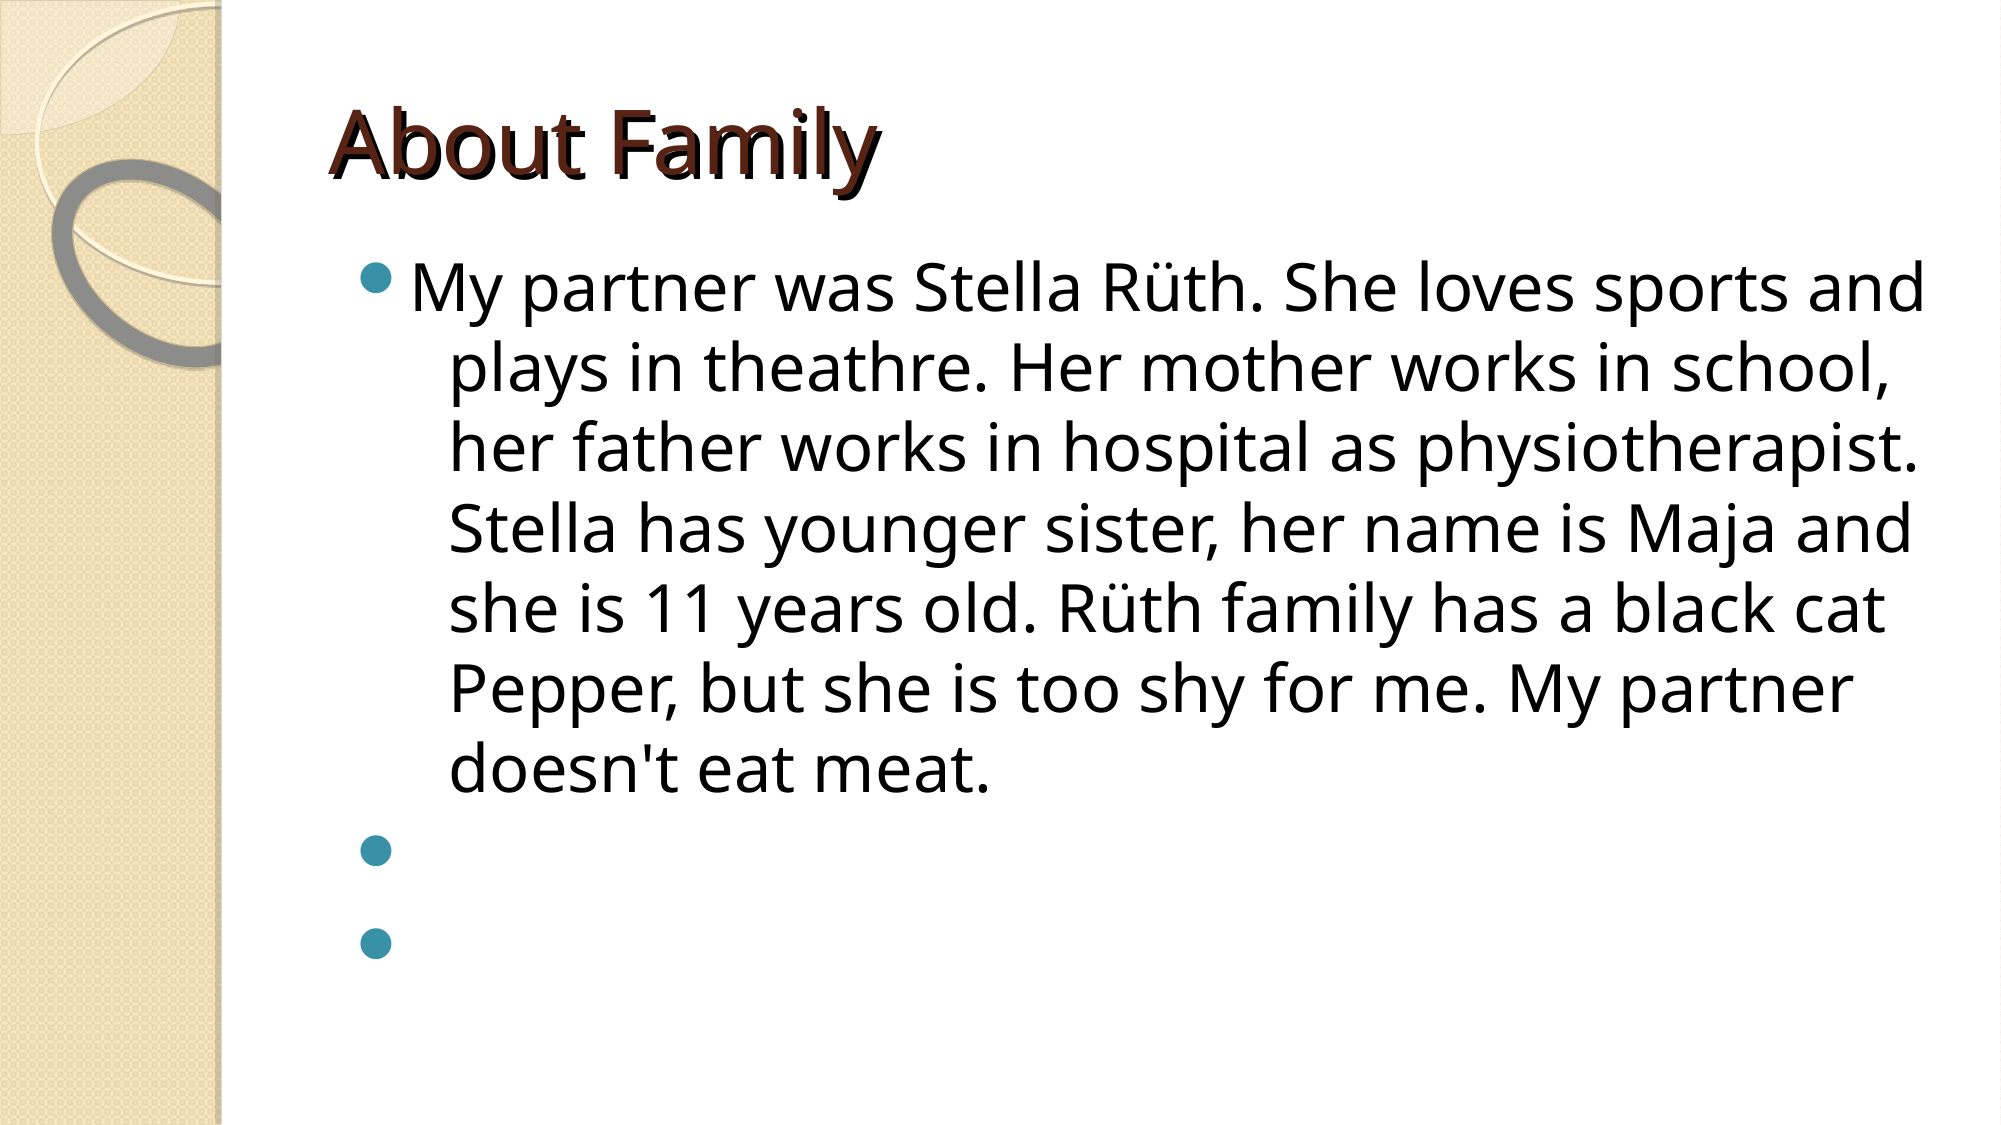

# About Family
My partner was Stella Rüth. She loves sports and plays in theathre. Her mother works in school, her father works in hospital as physiotherapist. Stella has younger sister, her name is Maja and she is 11 years old. Rüth family has a black cat Pepper, but she is too shy for me. My partner doesn't eat meat.